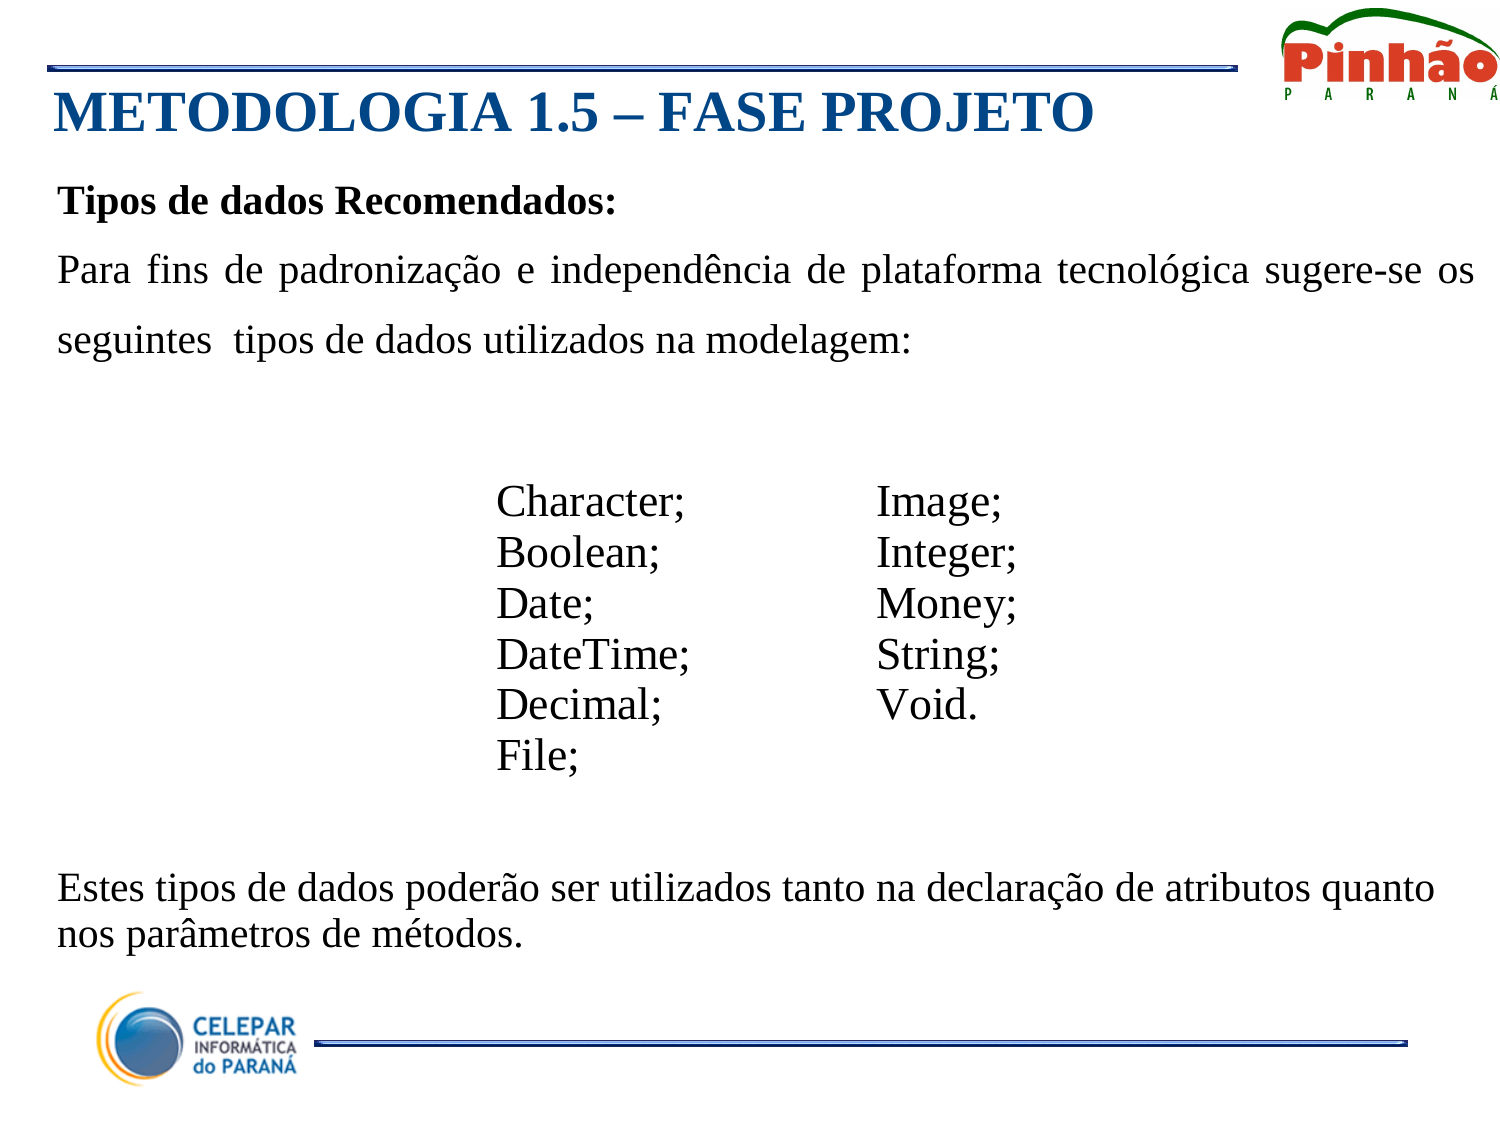

METODOLOGIA 1.5 – FASE PROJETO
Tipos de dados Recomendados:
Para fins de padronização e independência de plataforma tecnológica sugere-se os seguintes tipos de dados utilizados na modelagem:
Character;
Boolean;
Date;
DateTime;
Decimal;
File;
Image;
Integer;
Money;
String;
Void.
Estes tipos de dados poderão ser utilizados tanto na declaração de atributos quanto nos parâmetros de métodos.